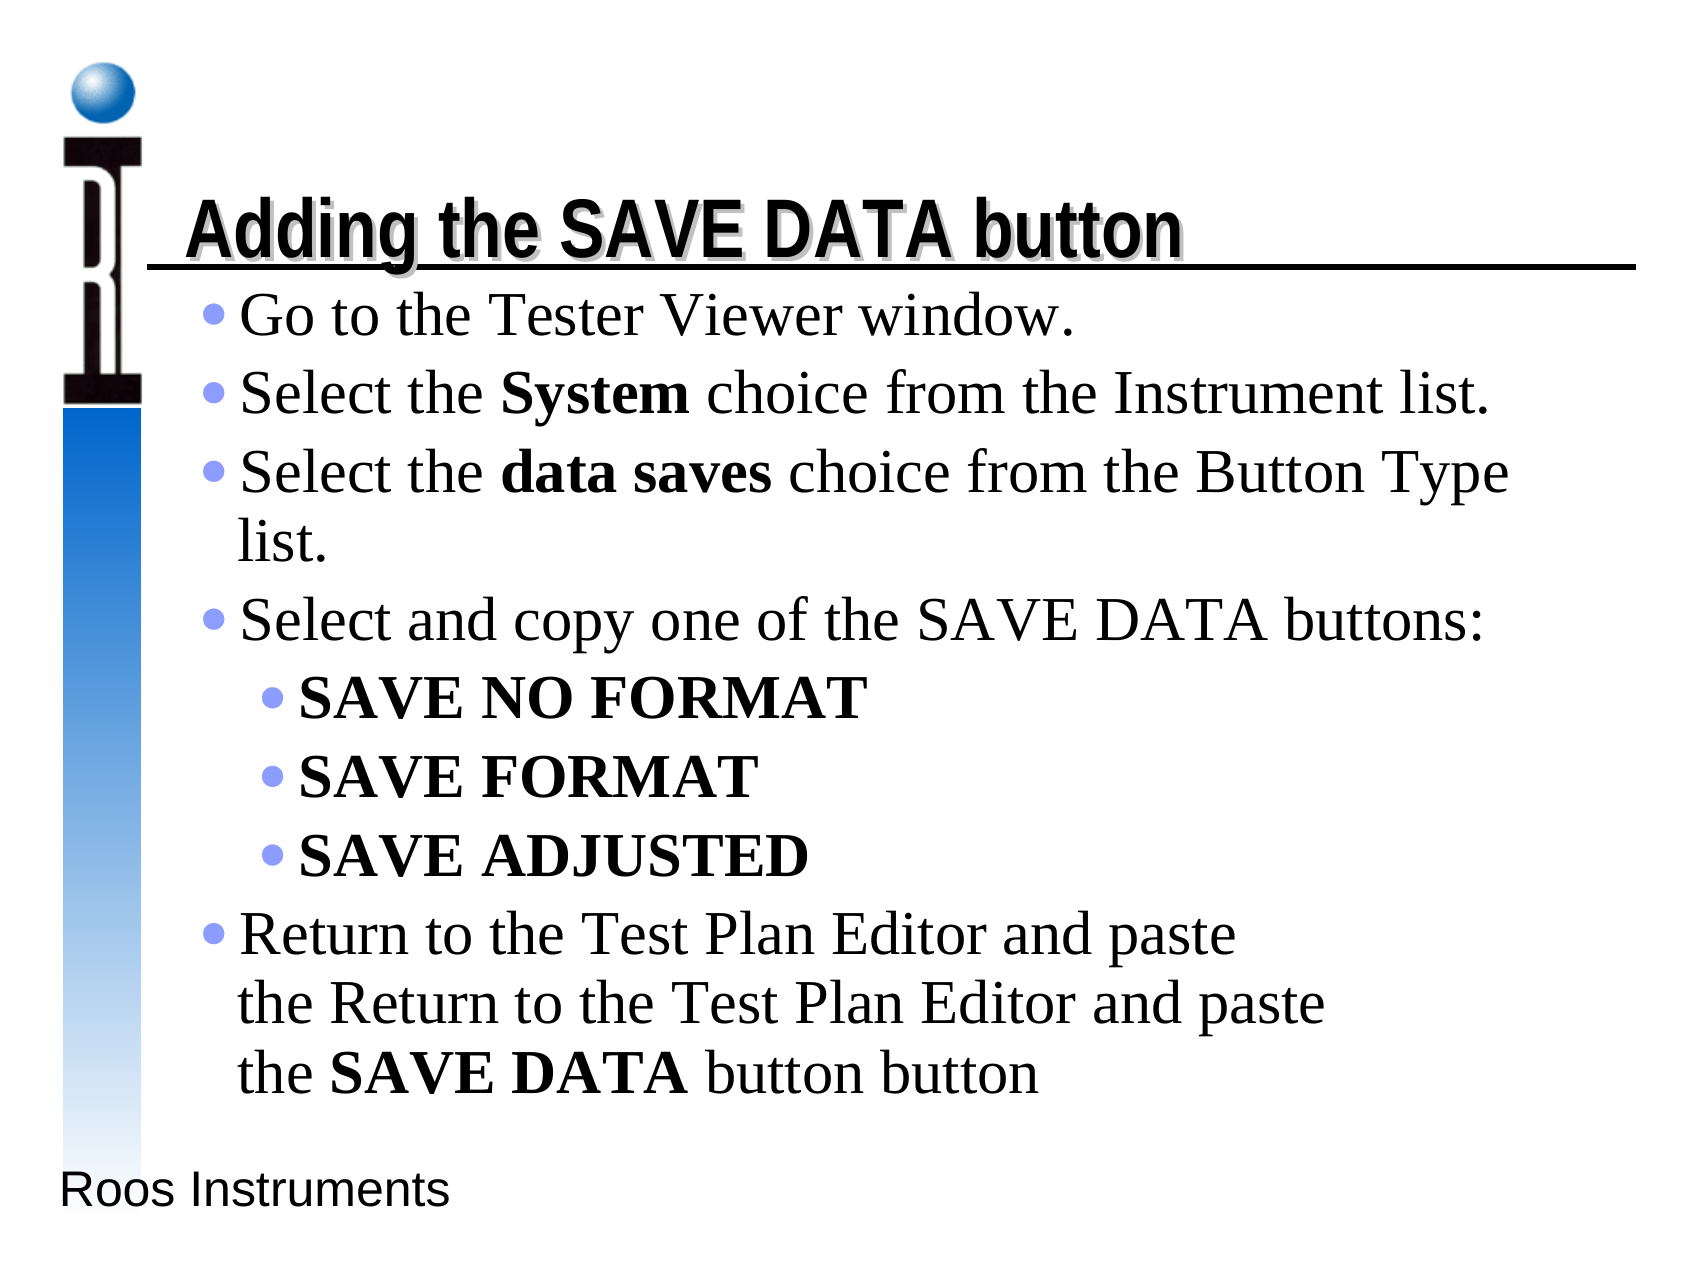

Adding the SAVE DATA button
Go to the Tester Viewer window.
Select the System choice from the Instrument list.
Select the data saves choice from the Button Type list.
Select and copy one of the SAVE DATA buttons:
SAVE NO FORMAT
SAVE FORMAT
SAVE ADJUSTED
Return to the Test Plan Editor and paste
the Return to the Test Plan Editor and paste
the SAVE DATA button button